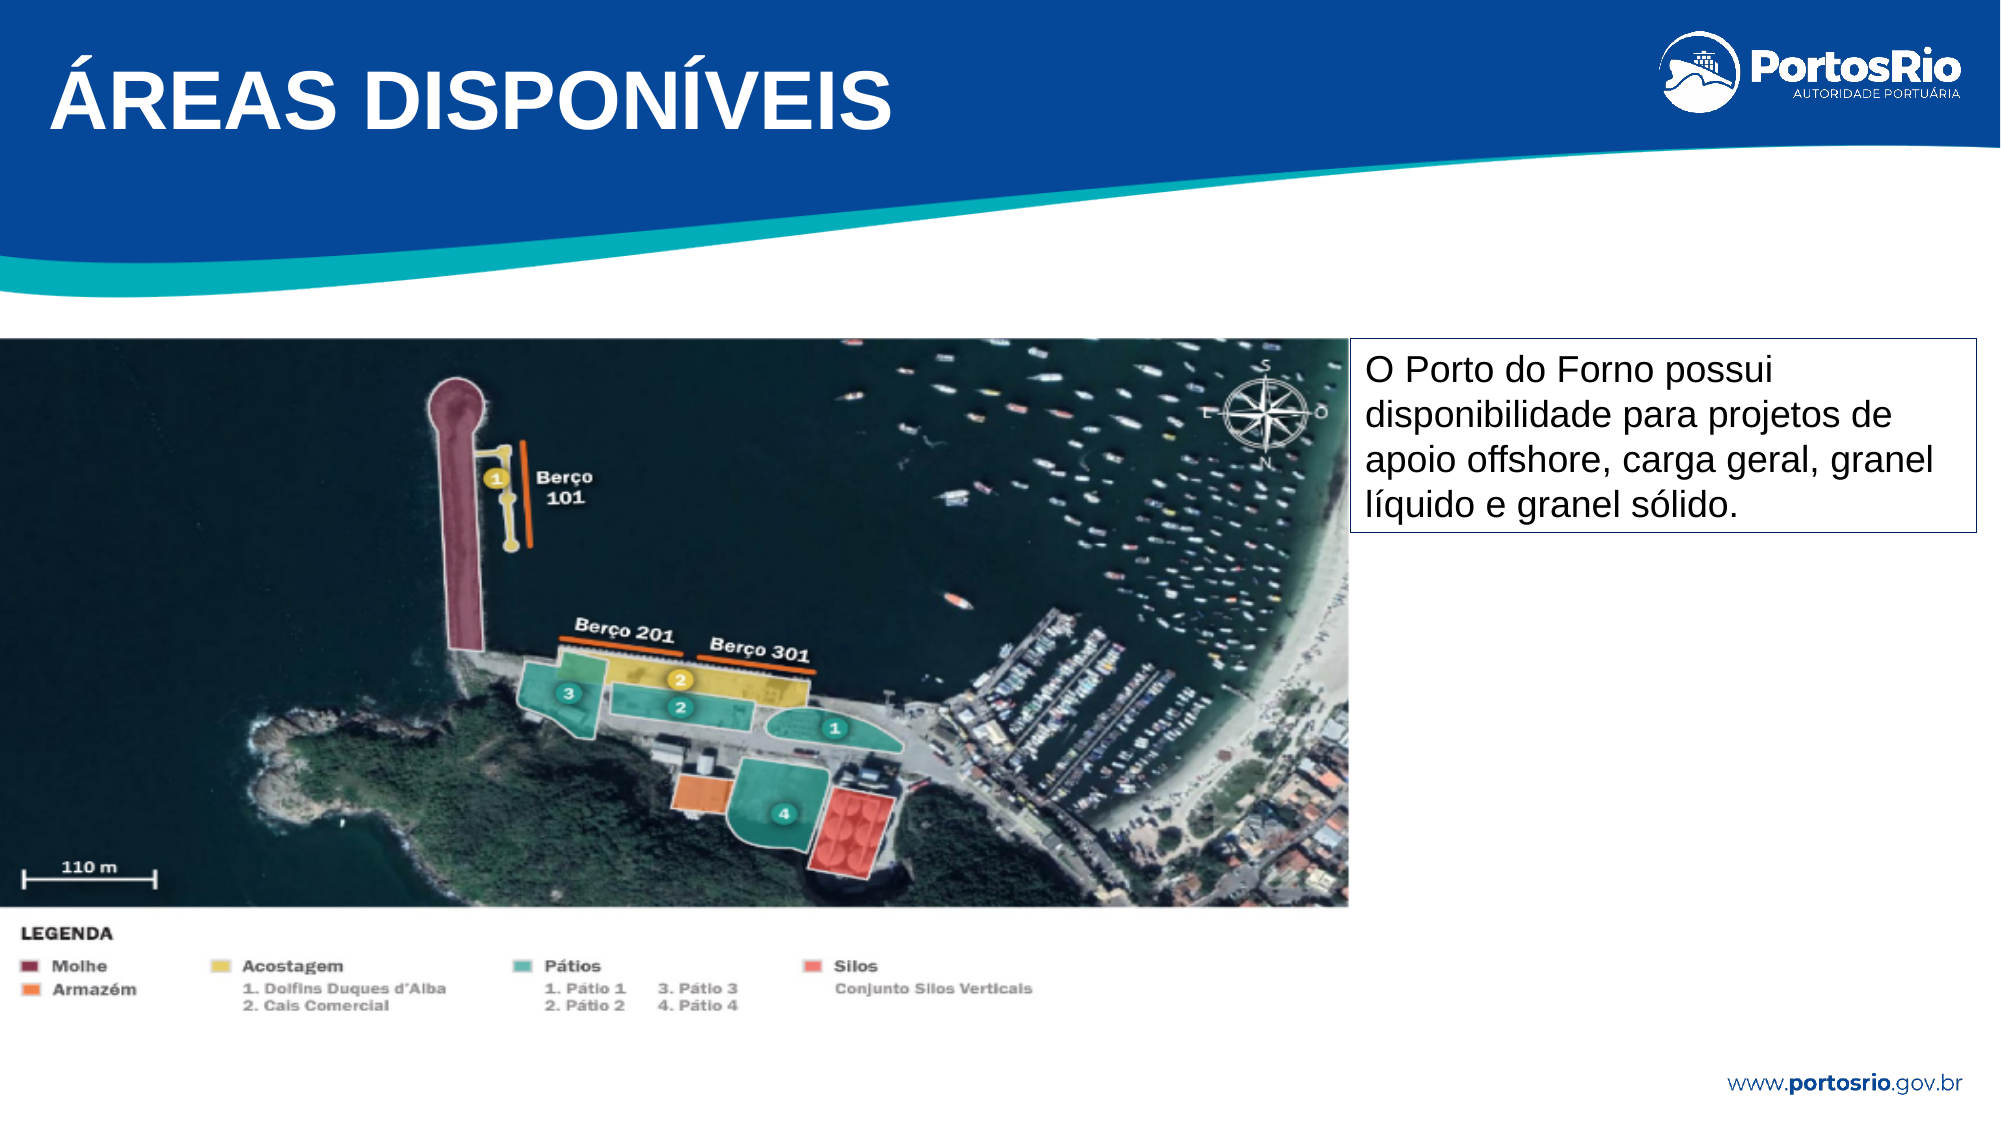

ÁREAS DISPONÍVEIS
O Porto do Forno possui disponibilidade para projetos de apoio offshore, carga geral, granel líquido e granel sólido.